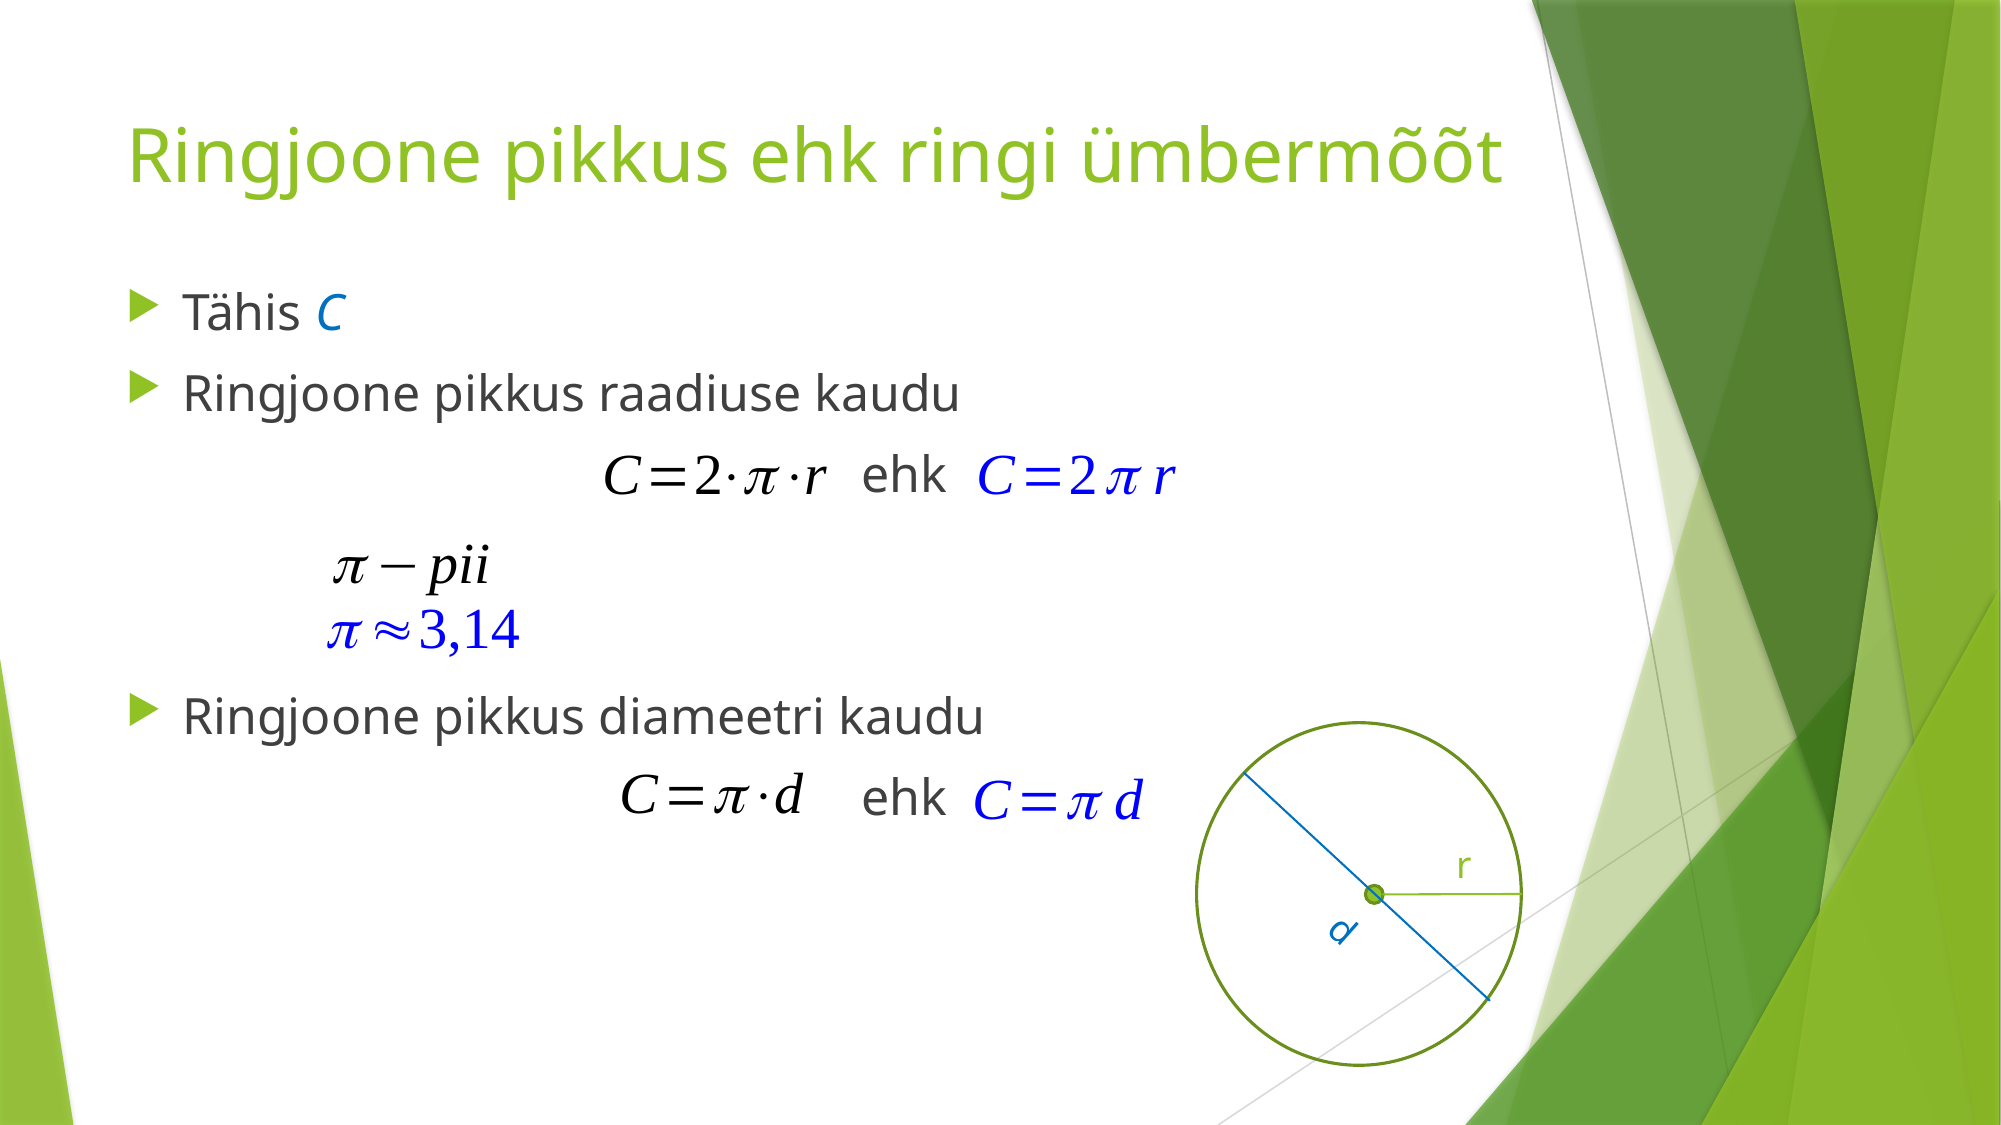

# Ringjoone pikkus ehk ringi ümbermõõt
Tähis C
Ringjoone pikkus raadiuse kaudu
 ehk
Ringjoone pikkus diameetri kaudu
 ehk
r
d